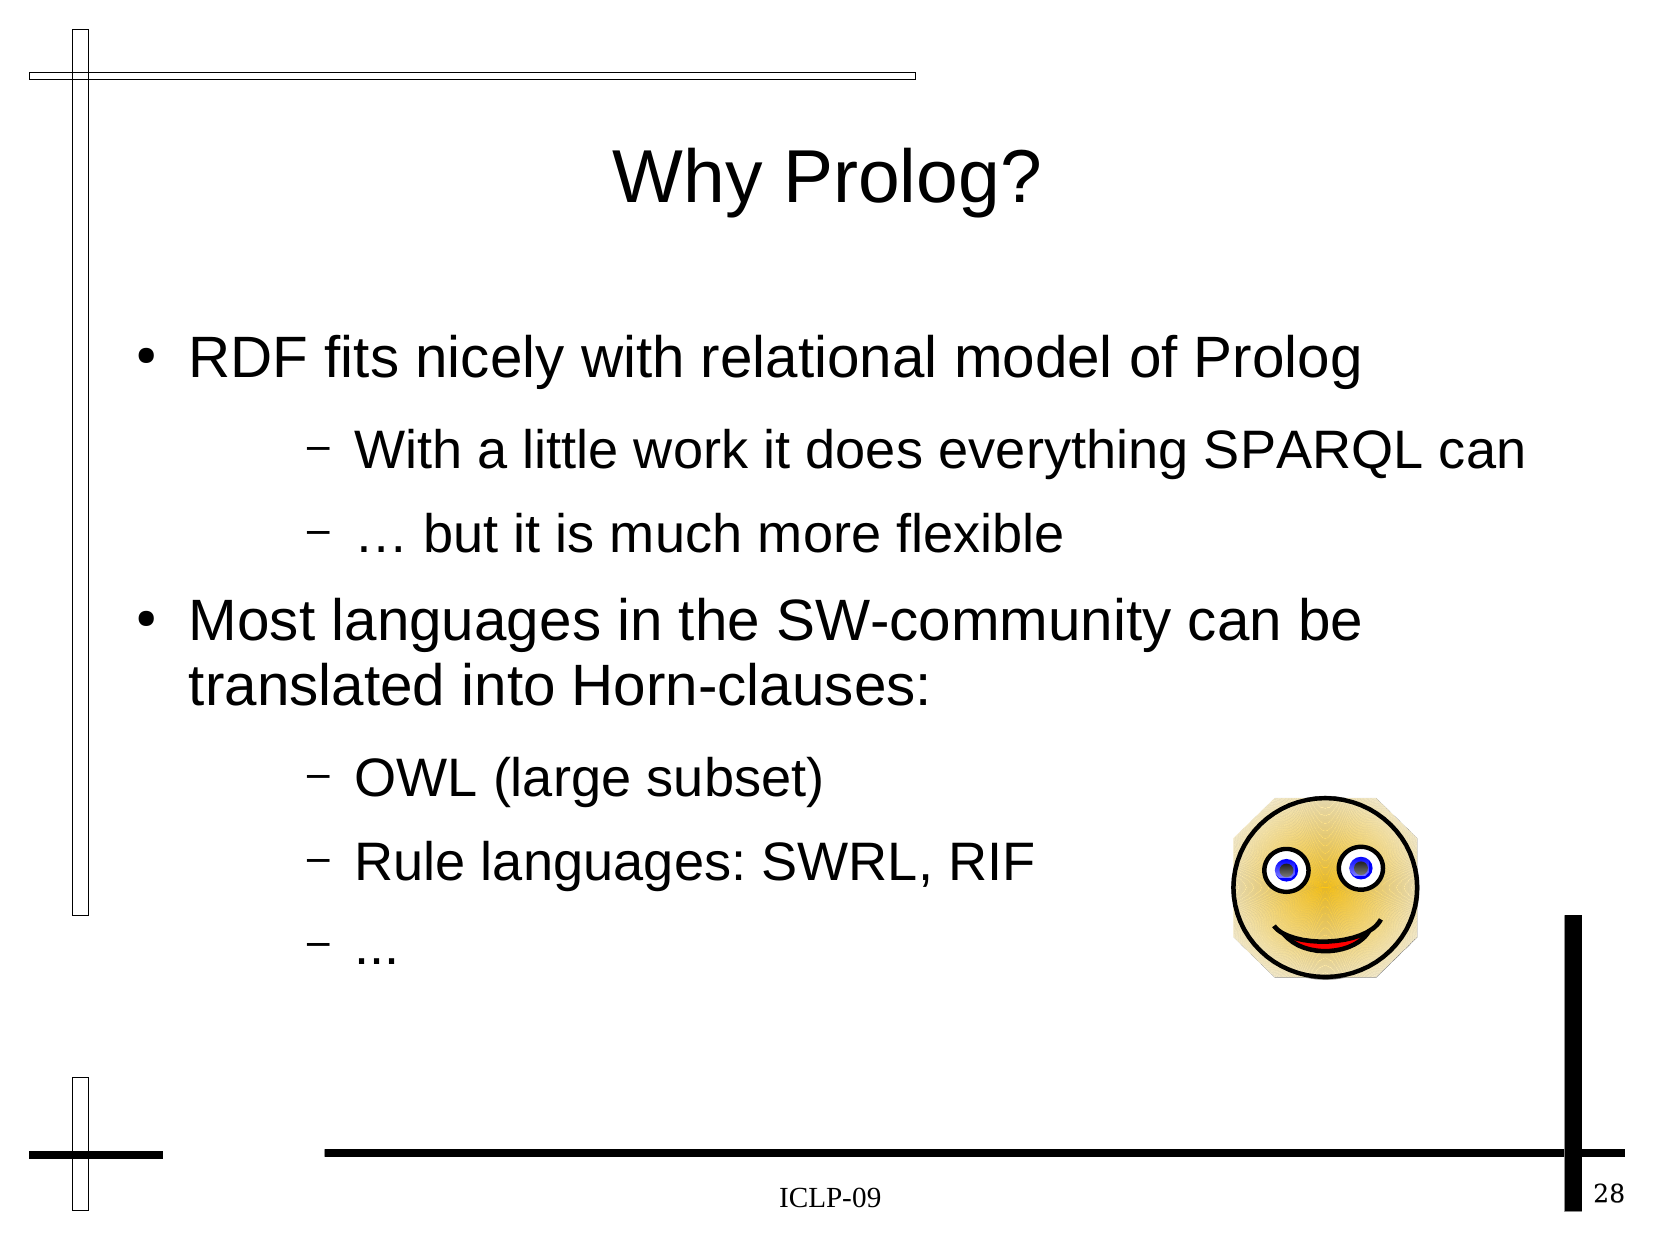

# Why Prolog?
RDF fits nicely with relational model of Prolog
With a little work it does everything SPARQL can
… but it is much more flexible
Most languages in the SW-community can be translated into Horn-clauses:
OWL (large subset)
Rule languages: SWRL, RIF
...